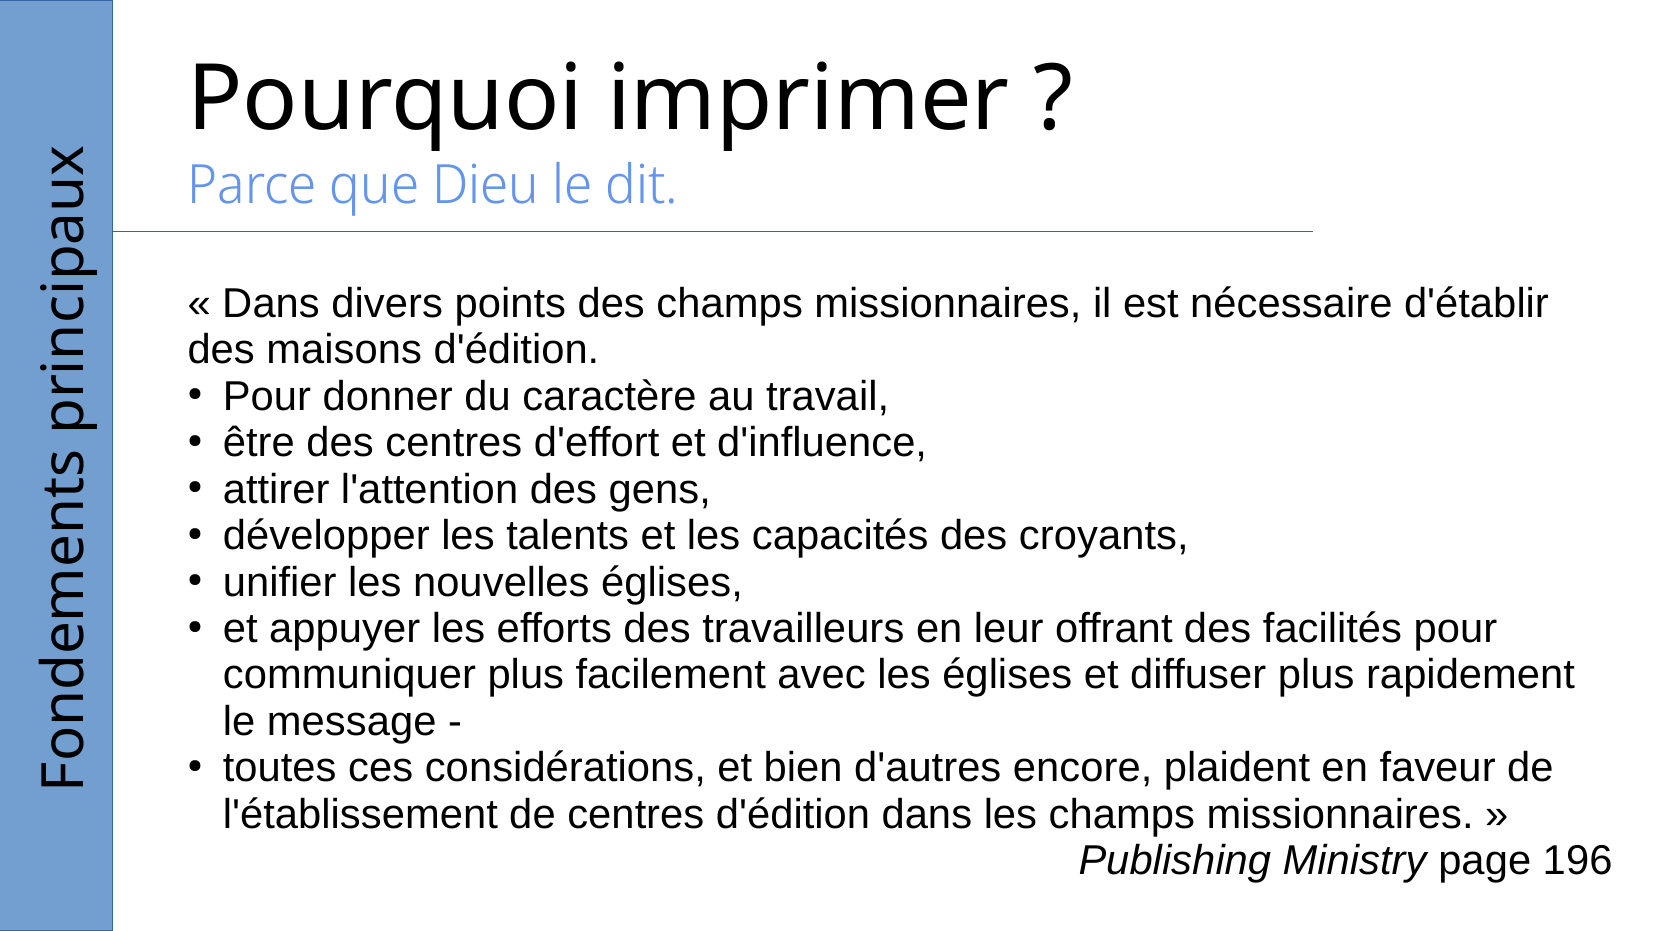

Pourquoi imprimer ?
Parce que Dieu le dit.
# « Dans divers points des champs missionnaires, il est nécessaire d'établir des maisons d'édition.
Pour donner du caractère au travail,
être des centres d'effort et d'influence,
attirer l'attention des gens,
développer les talents et les capacités des croyants,
unifier les nouvelles églises,
et appuyer les efforts des travailleurs en leur offrant des facilités pour communiquer plus facilement avec les églises et diffuser plus rapidement le message -
toutes ces considérations, et bien d'autres encore, plaident en faveur de l'établissement de centres d'édition dans les champs missionnaires. »
Publishing Ministry page 196
Fondements principaux